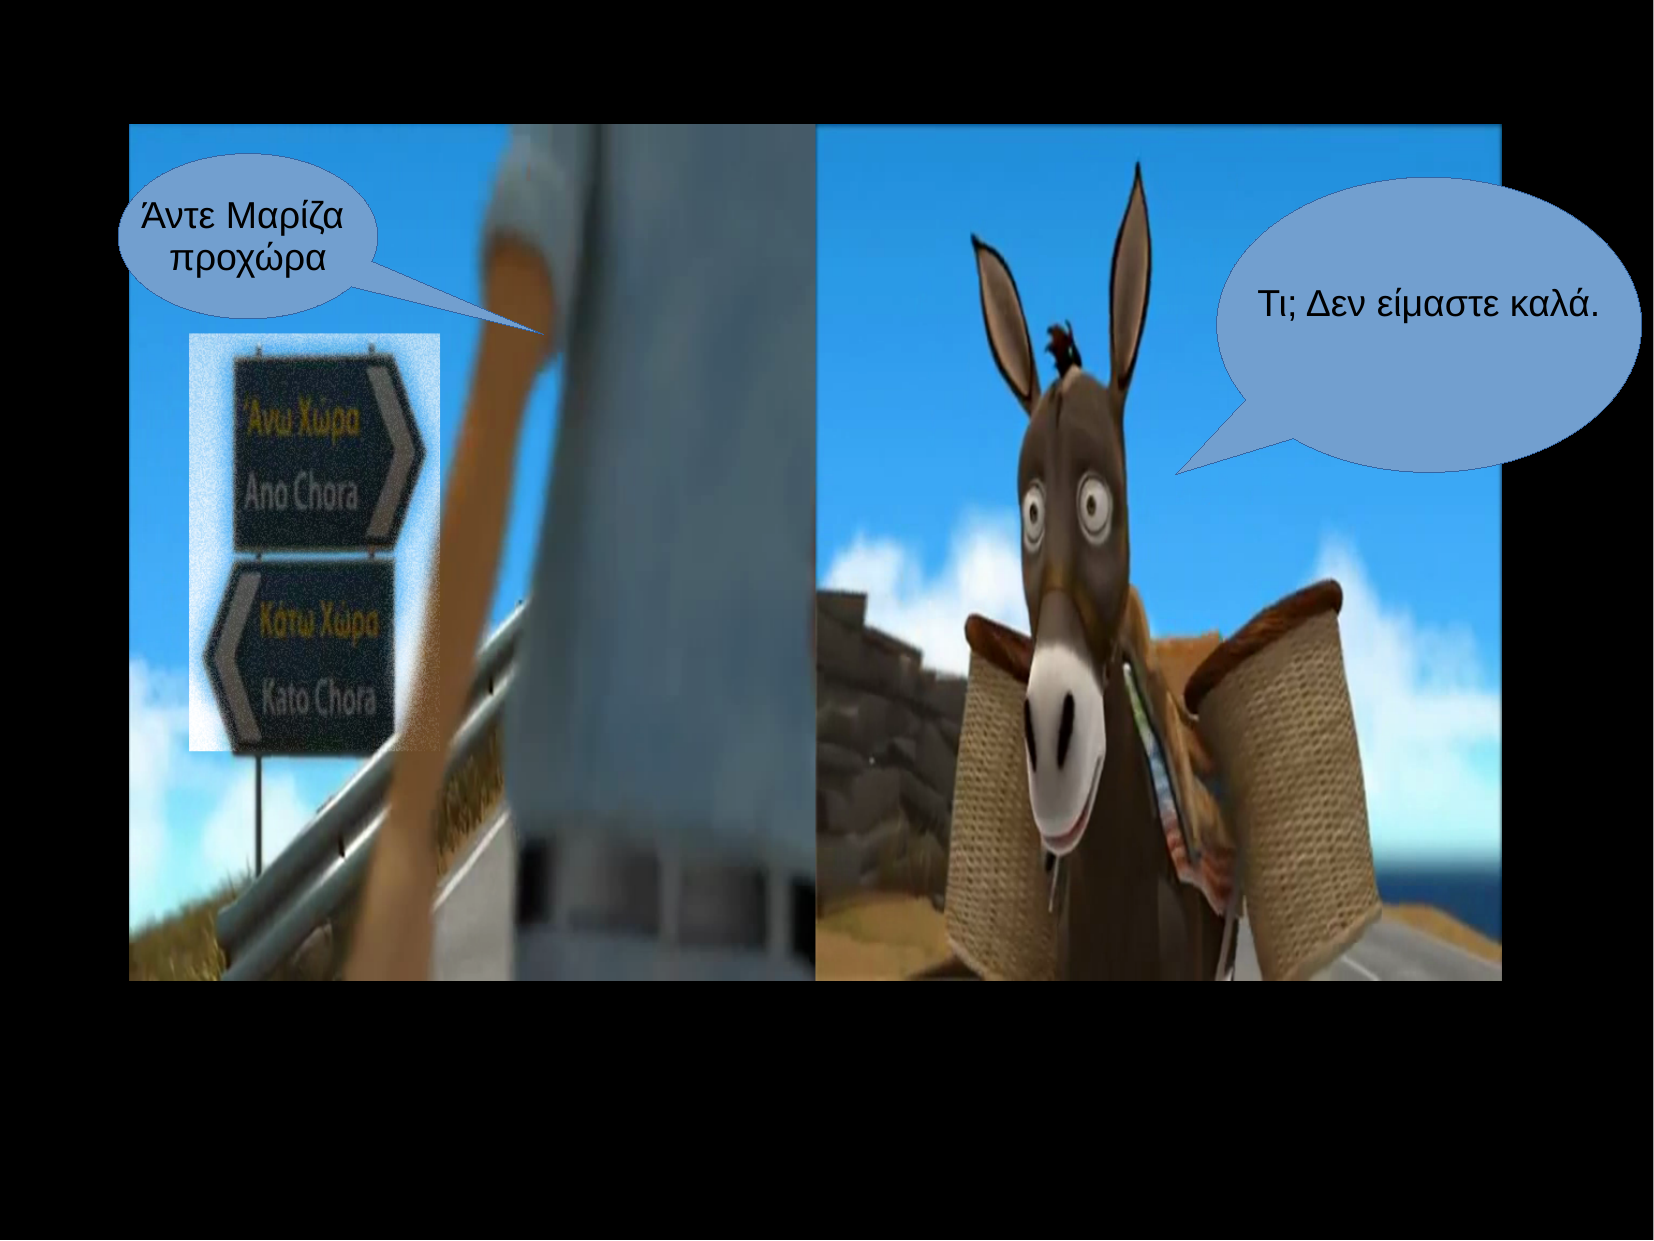

Άντε Μαρίζα
προχώρα
Τι; Δεν είμαστε καλά.